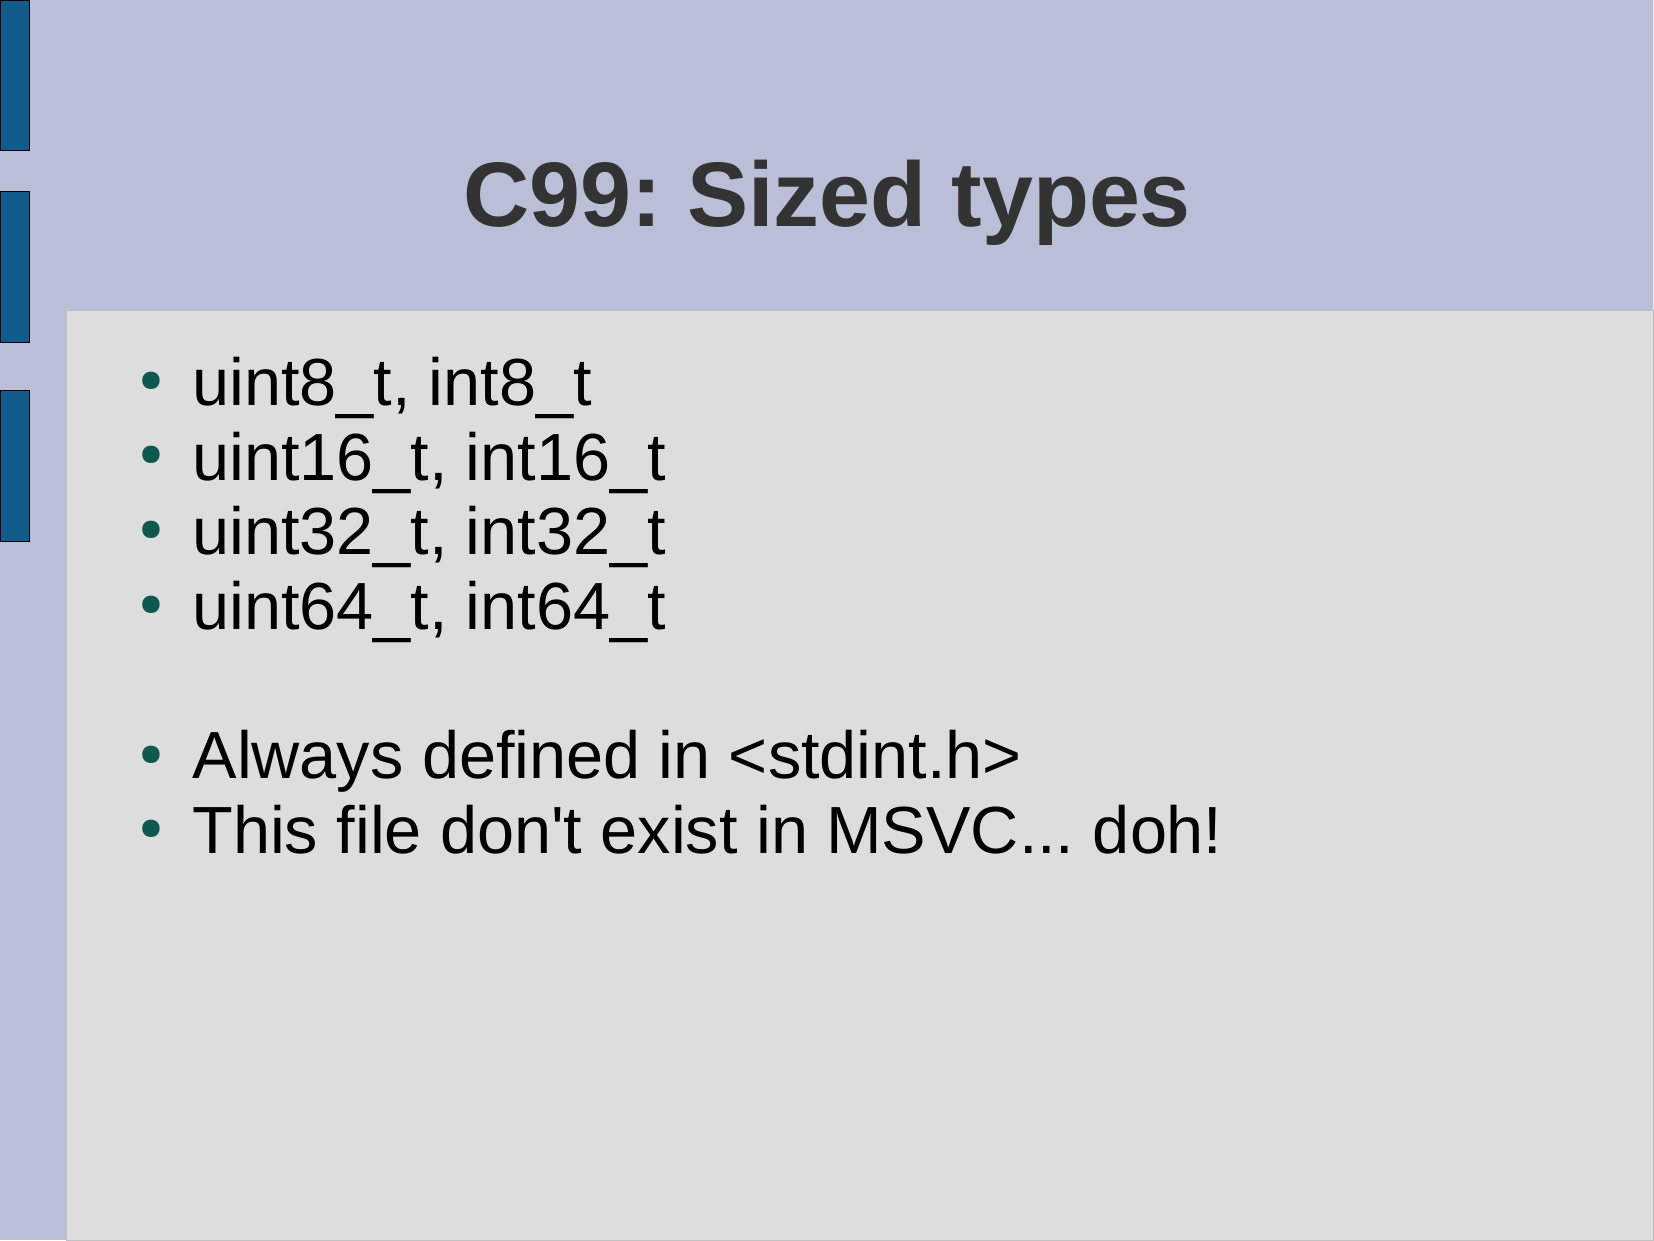

# C99: Sized types
uint8_t, int8_t
uint16_t, int16_t
uint32_t, int32_t
uint64_t, int64_t
Always defined in <stdint.h>
This file don't exist in MSVC... doh!